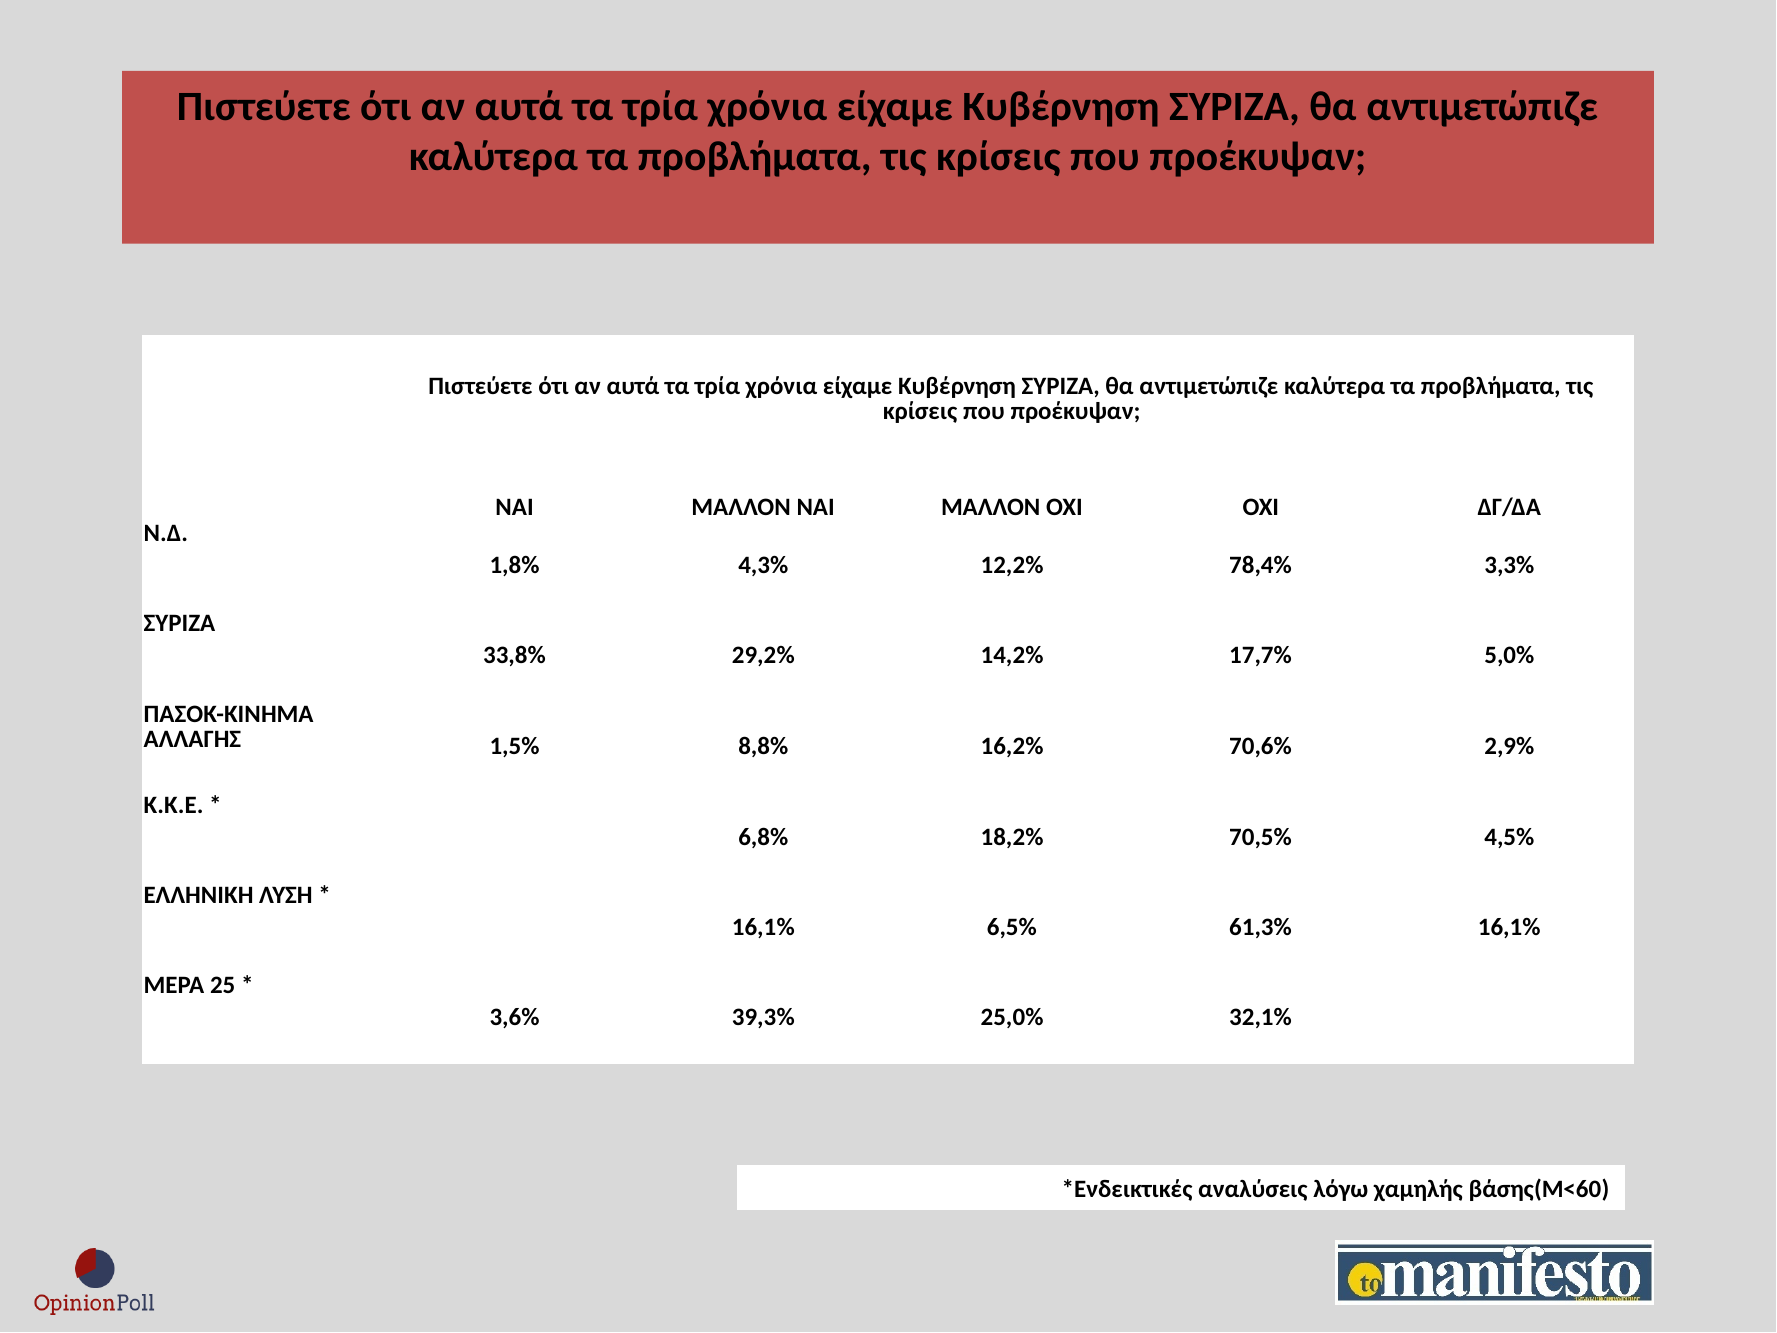

# Πιστεύετε ότι αν αυτά τα τρία χρόνια είχαμε Κυβέρνηση ΣΥΡΙΖΑ, θα αντιμετώπιζε καλύτερα τα προβλήματα, τις κρίσεις που προέκυψαν;
| | Πιστεύετε ότι αν αυτά τα τρία χρόνια είχαμε Κυβέρνηση ΣΥΡΙΖΑ, θα αντιμετώπιζε καλύτερα τα προβλήματα, τις κρίσεις που προέκυψαν; | | | | |
| --- | --- | --- | --- | --- | --- |
| | ΝΑΙ | ΜΑΛΛΟΝ ΝΑΙ | ΜΑΛΛΟΝ ΟΧΙ | ΟΧΙ | ΔΓ/ΔΑ |
| Ν.Δ. | 1,8% | 4,3% | 12,2% | 78,4% | 3,3% |
| ΣΥΡΙΖΑ | 33,8% | 29,2% | 14,2% | 17,7% | 5,0% |
| ΠΑΣΟΚ-ΚΙΝΗΜΑ ΑΛΛΑΓΗΣ | 1,5% | 8,8% | 16,2% | 70,6% | 2,9% |
| Κ.Κ.Ε. \* | | 6,8% | 18,2% | 70,5% | 4,5% |
| ΕΛΛΗΝΙΚΗ ΛΥΣΗ \* | | 16,1% | 6,5% | 61,3% | 16,1% |
| ΜΕΡΑ 25 \* | 3,6% | 39,3% | 25,0% | 32,1% | |
*Ενδεικτικές αναλύσεις λόγω χαμηλής βάσης(Μ<60)